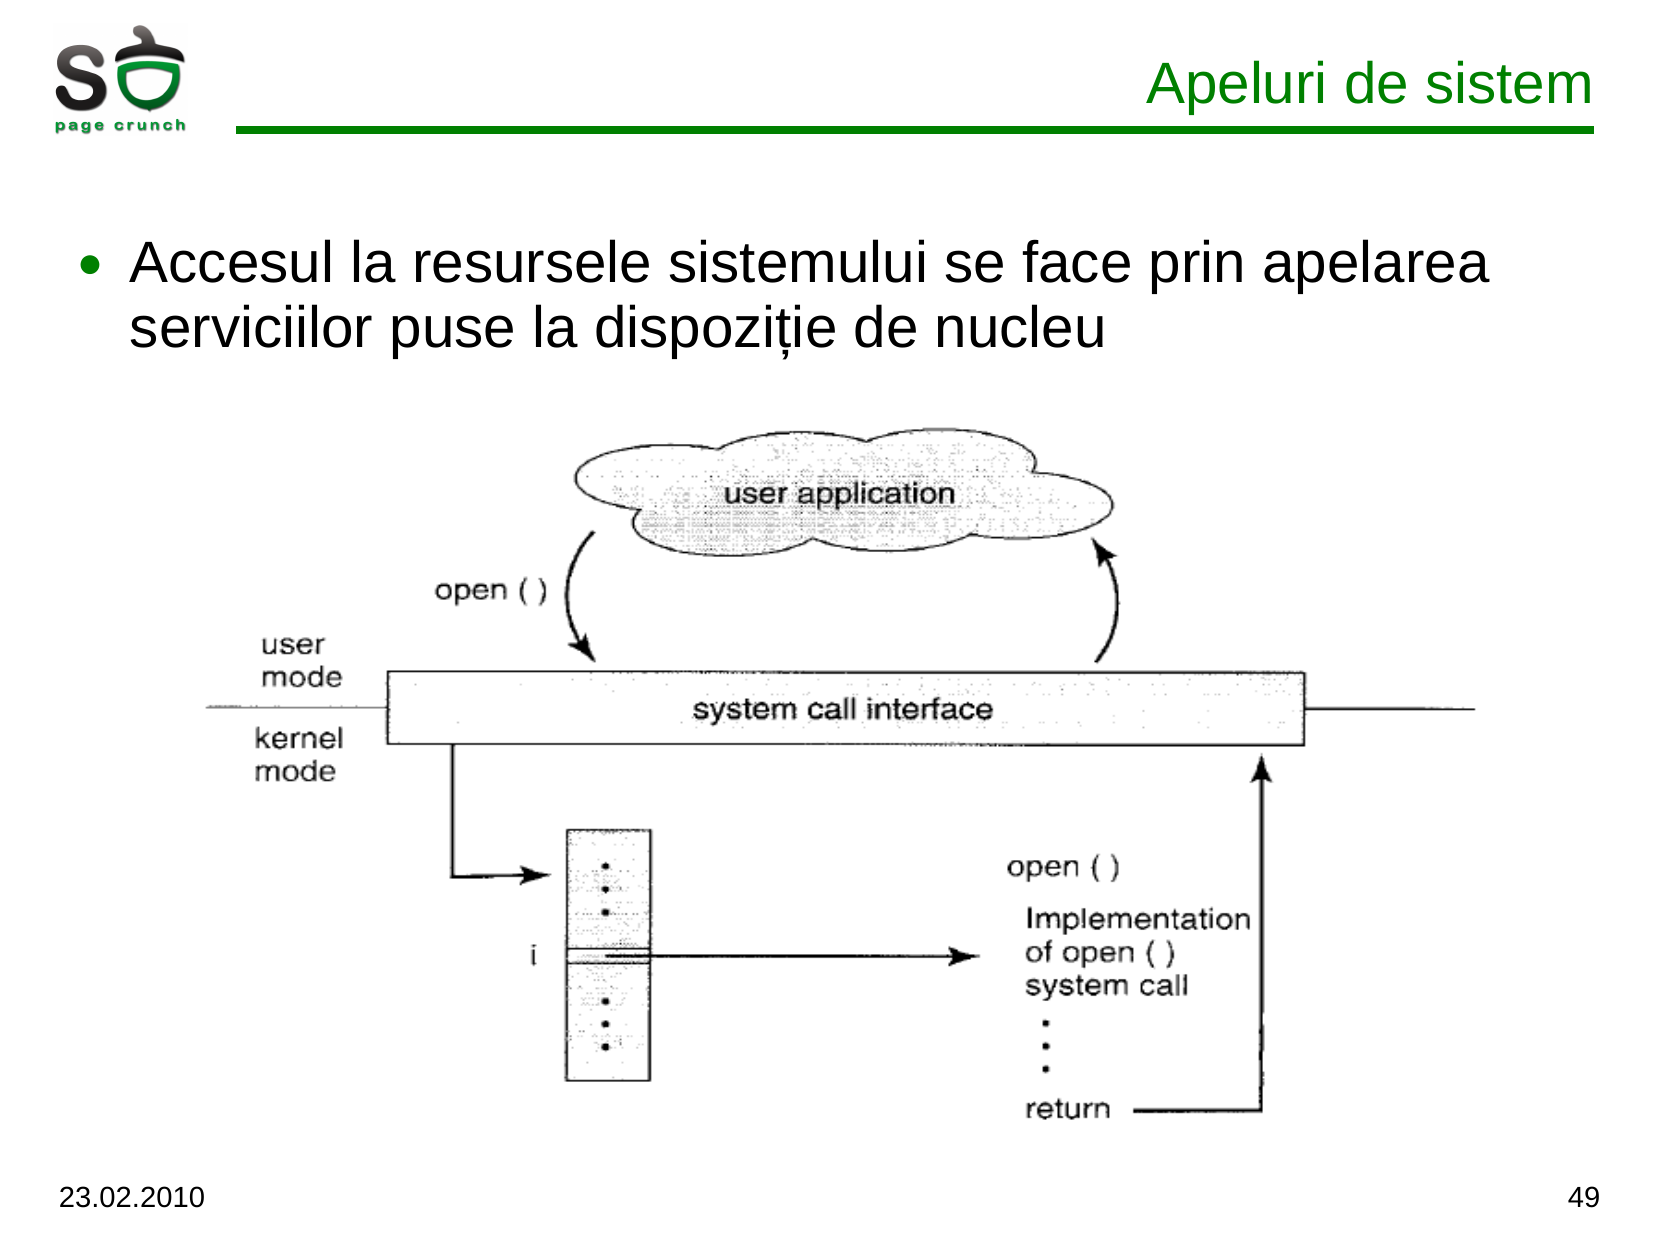

# Apeluri de sistem
Accesul la resursele sistemului se face prin apelarea serviciilor puse la dispoziție de nucleu
23.02.2010
49